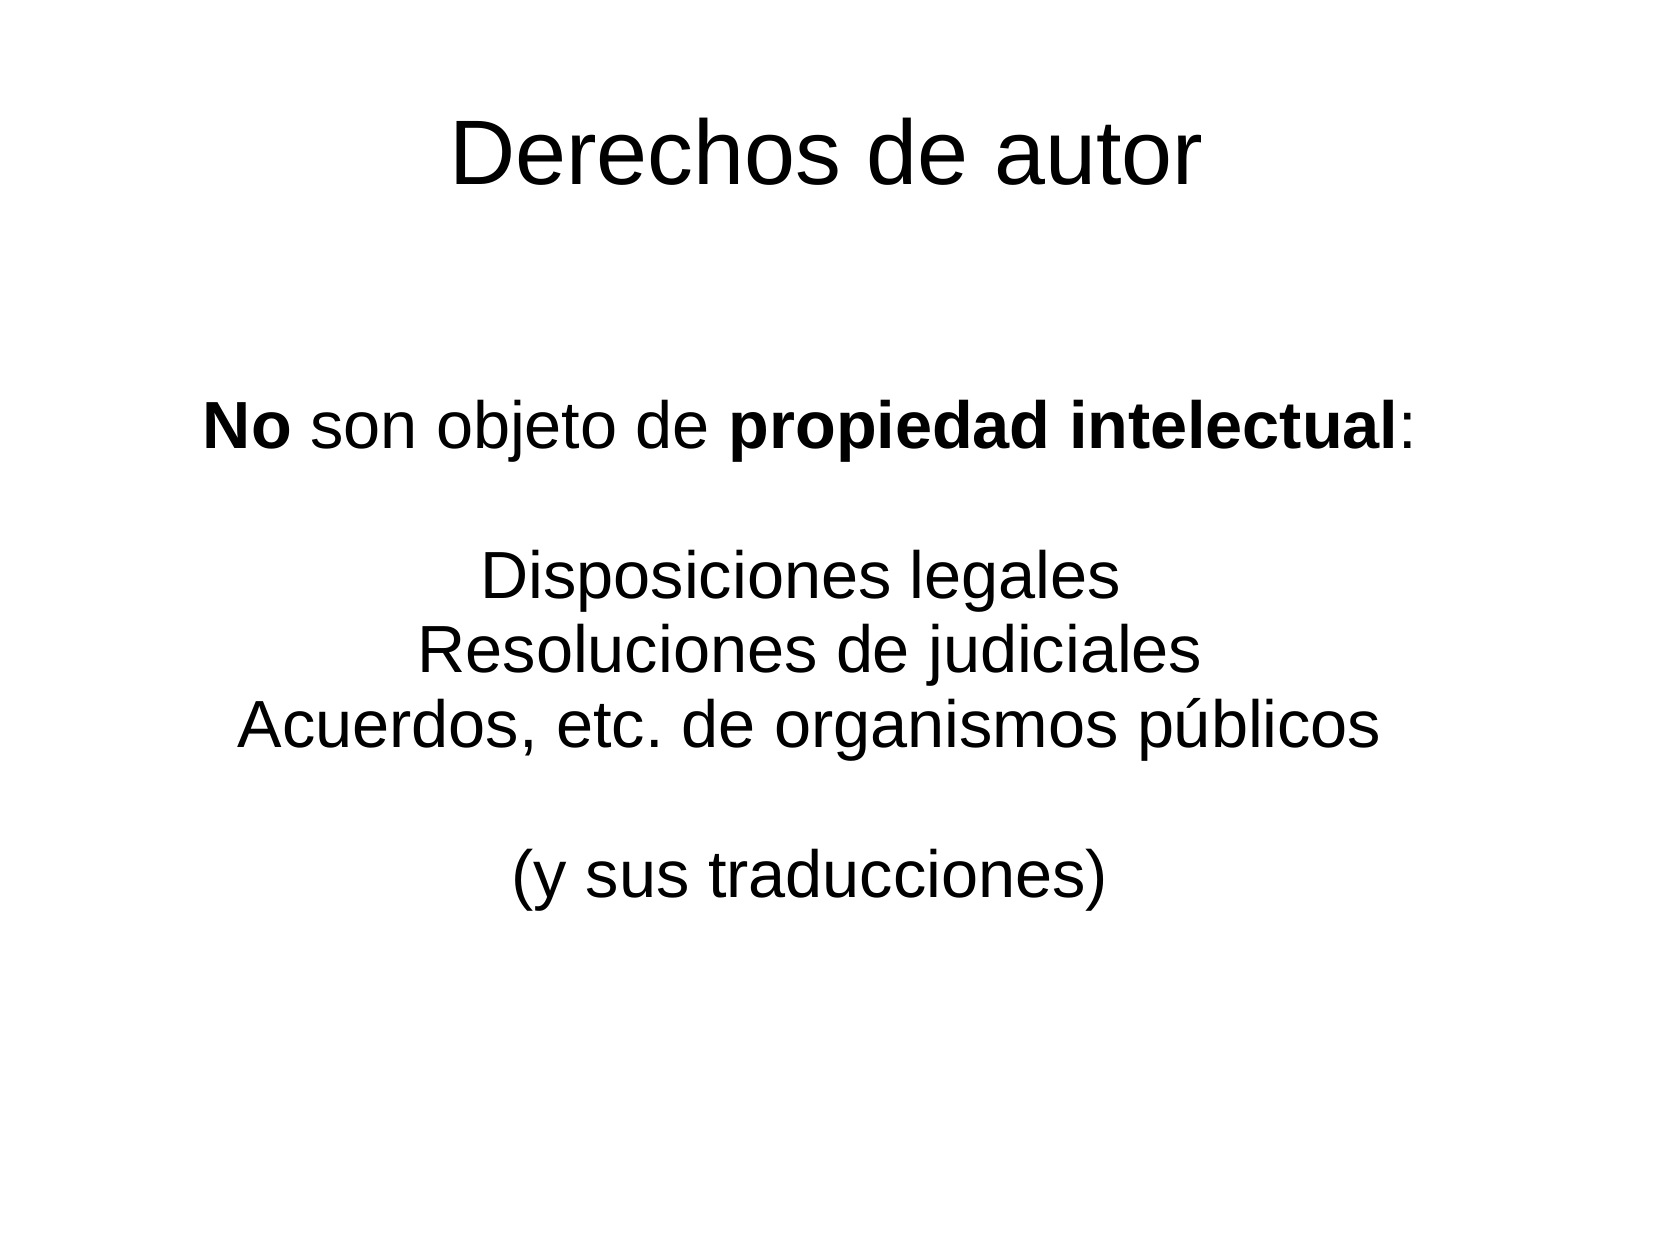

# Derechos de autor
No son objeto de propiedad intelectual:
Disposiciones legales
Resoluciones de judiciales
Acuerdos, etc. de organismos públicos
(y sus traducciones)